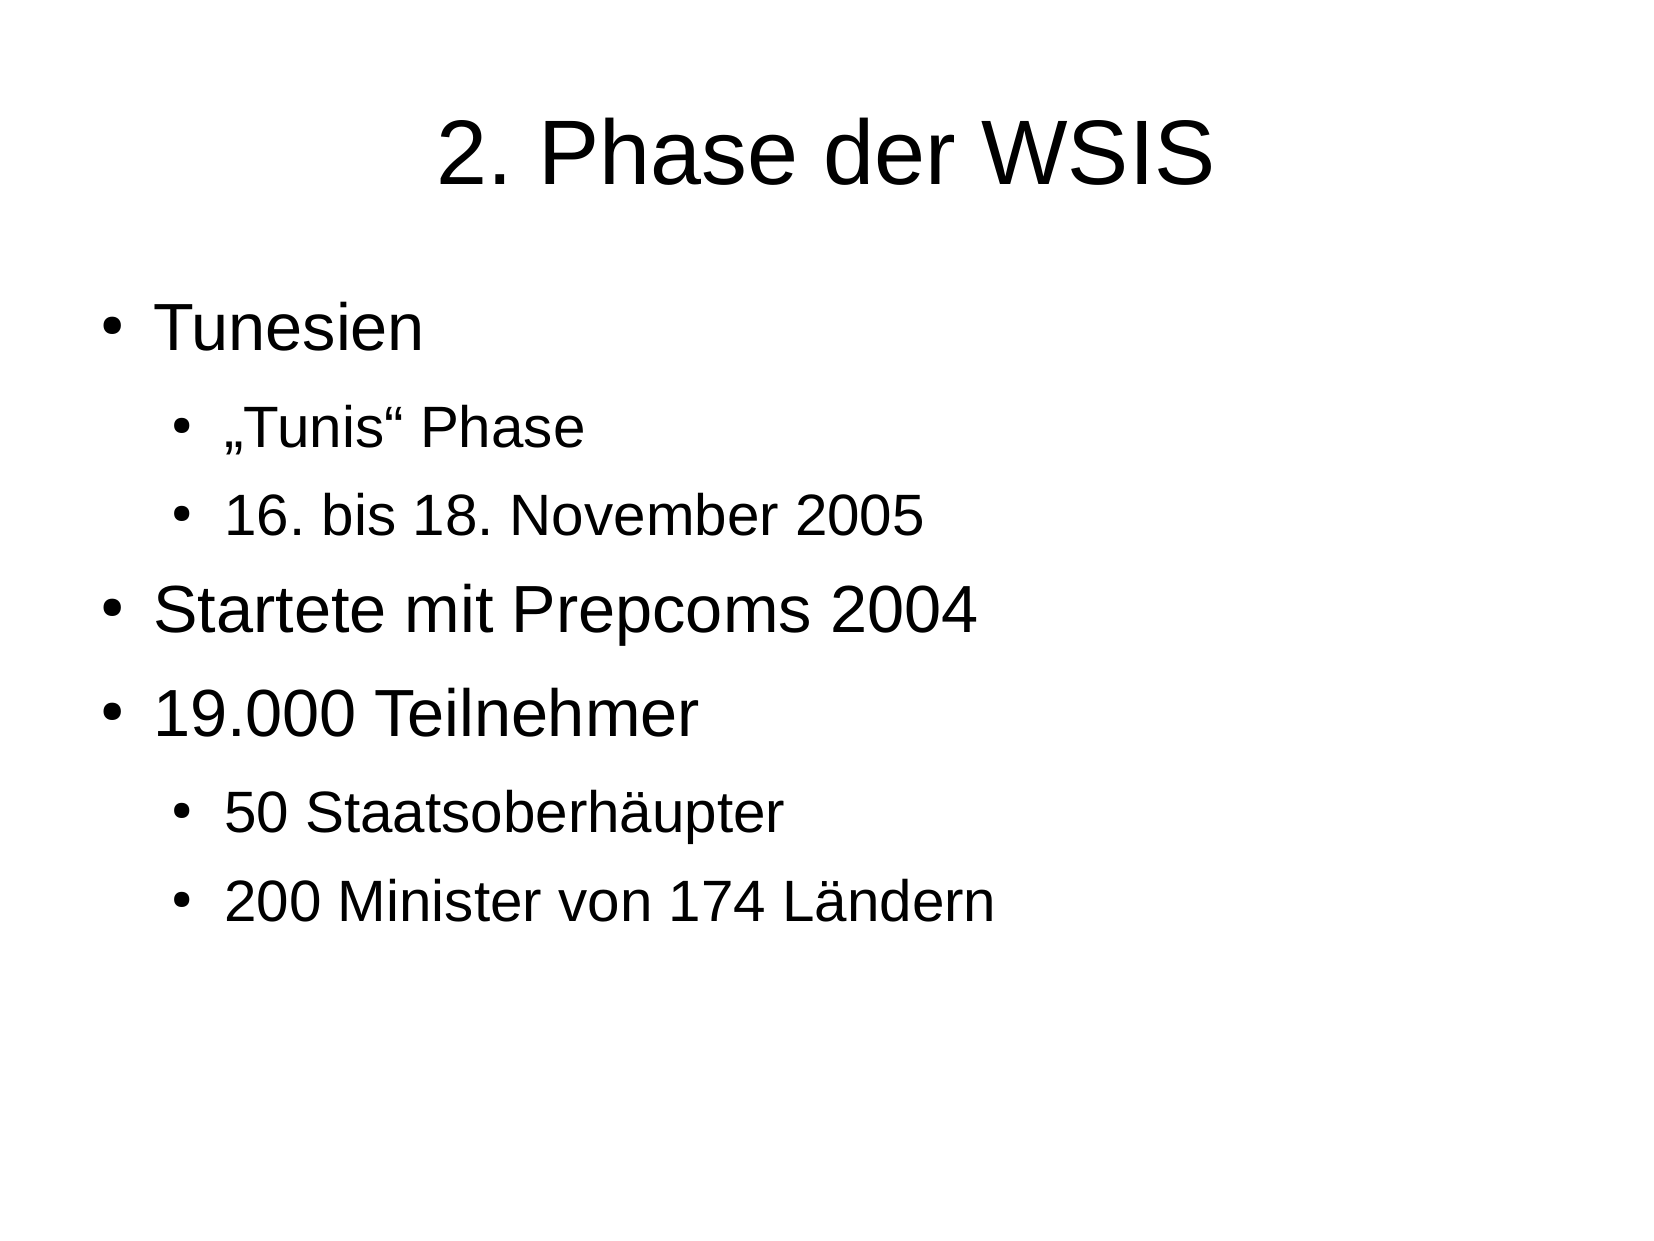

# 2. Phase der WSIS
Tunesien
„Tunis“ Phase
16. bis 18. November 2005
Startete mit Prepcoms 2004
19.000 Teilnehmer
50 Staatsoberhäupter
200 Minister von 174 Ländern